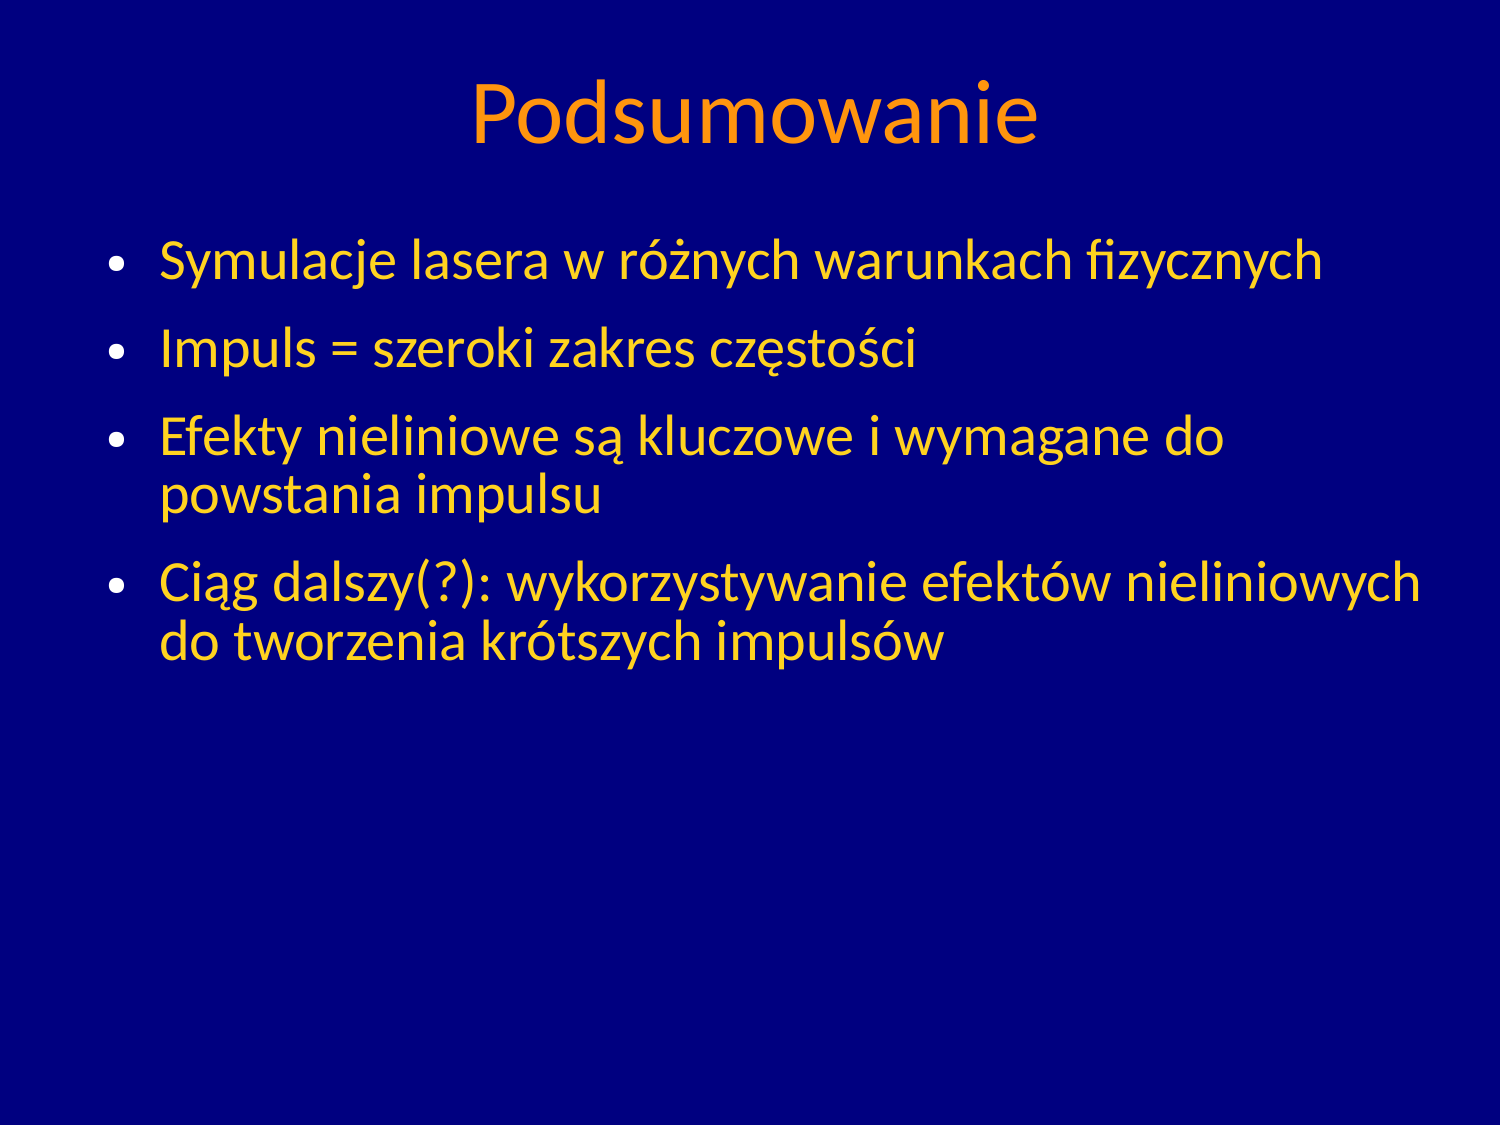

# Podsumowanie
Symulacje lasera w różnych warunkach fizycznych
Impuls = szeroki zakres częstości
Efekty nieliniowe są kluczowe i wymagane do powstania impulsu
Ciąg dalszy(?): wykorzystywanie efektów nieliniowych do tworzenia krótszych impulsów